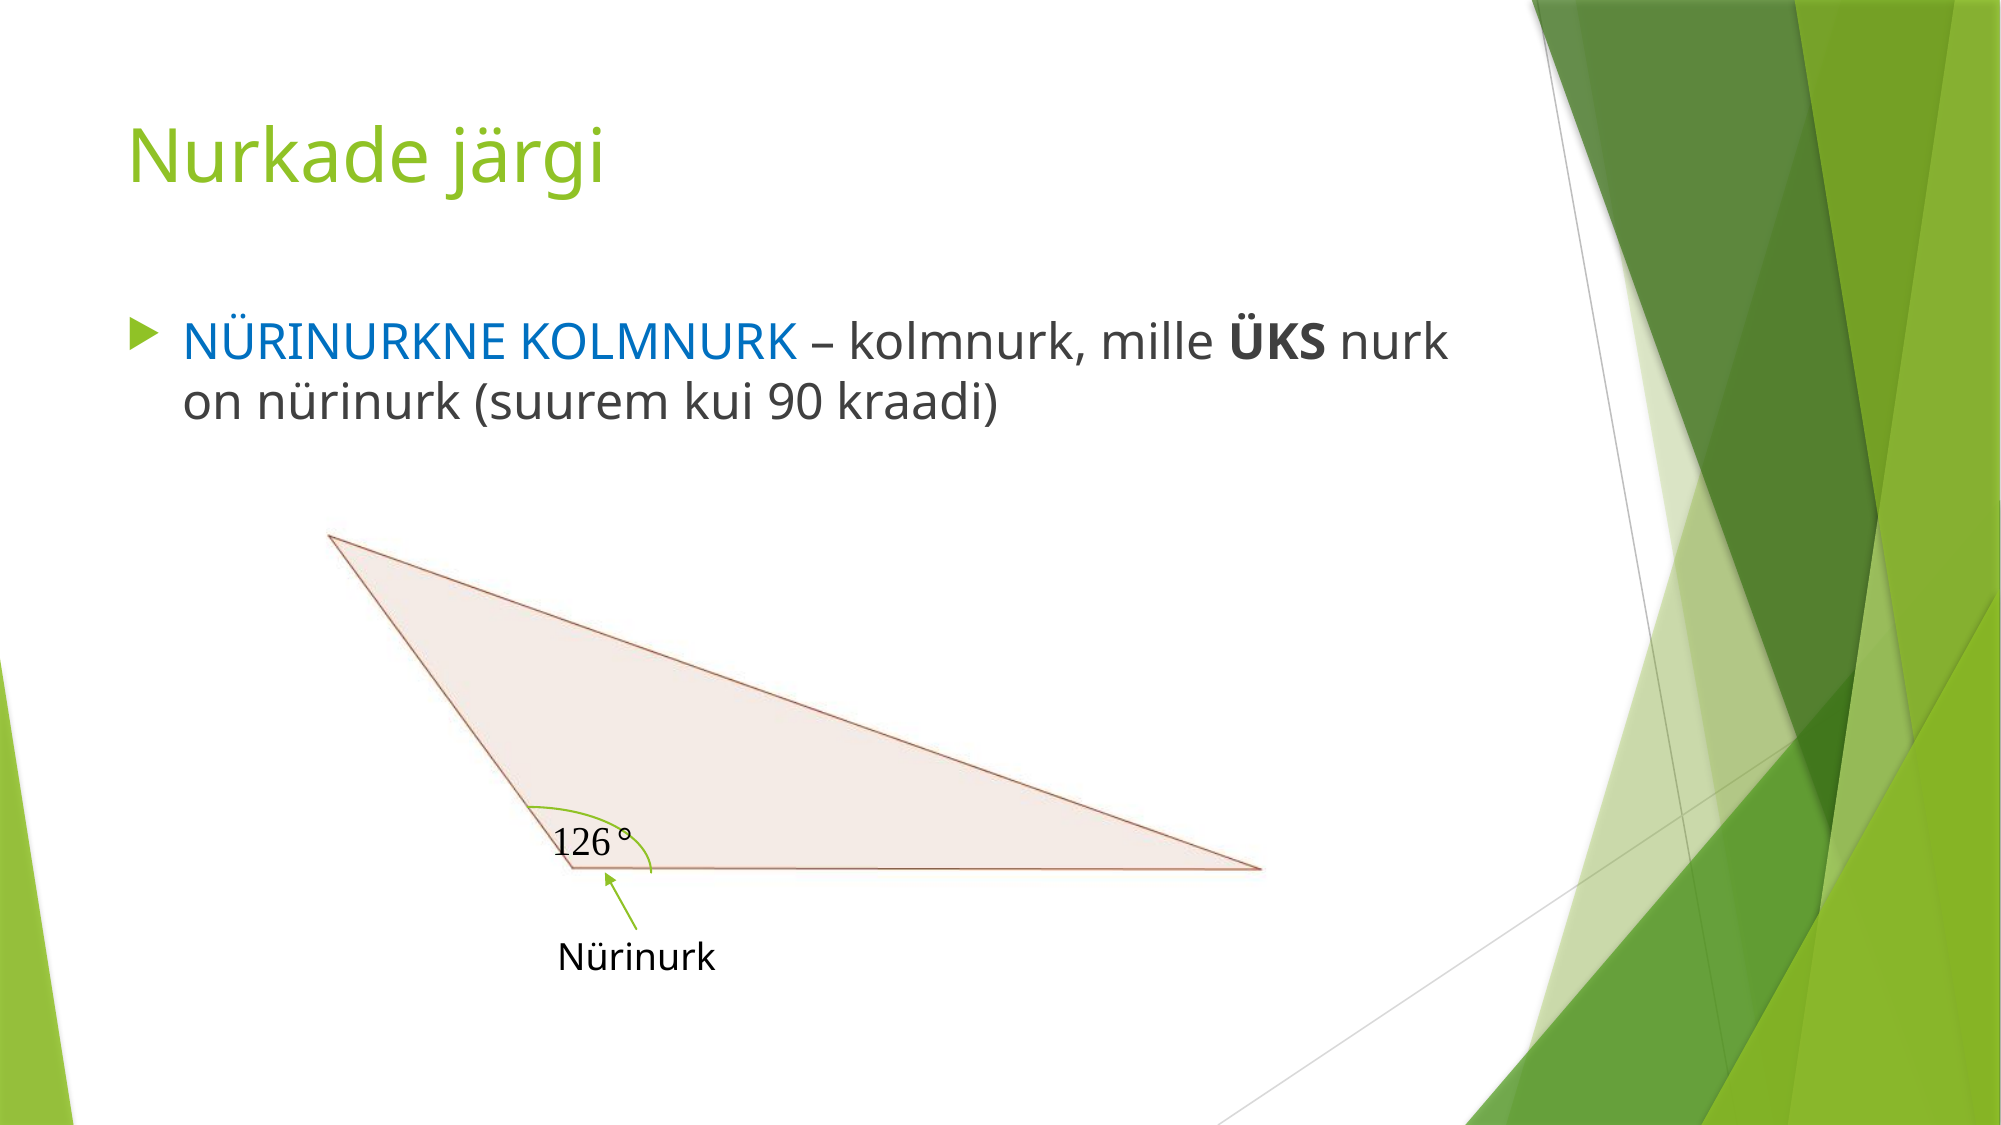

# Nurkade järgi
NÜRINURKNE KOLMNURK – kolmnurk, mille ÜKS nurk on nürinurk (suurem kui 90 kraadi)
Nürinurk